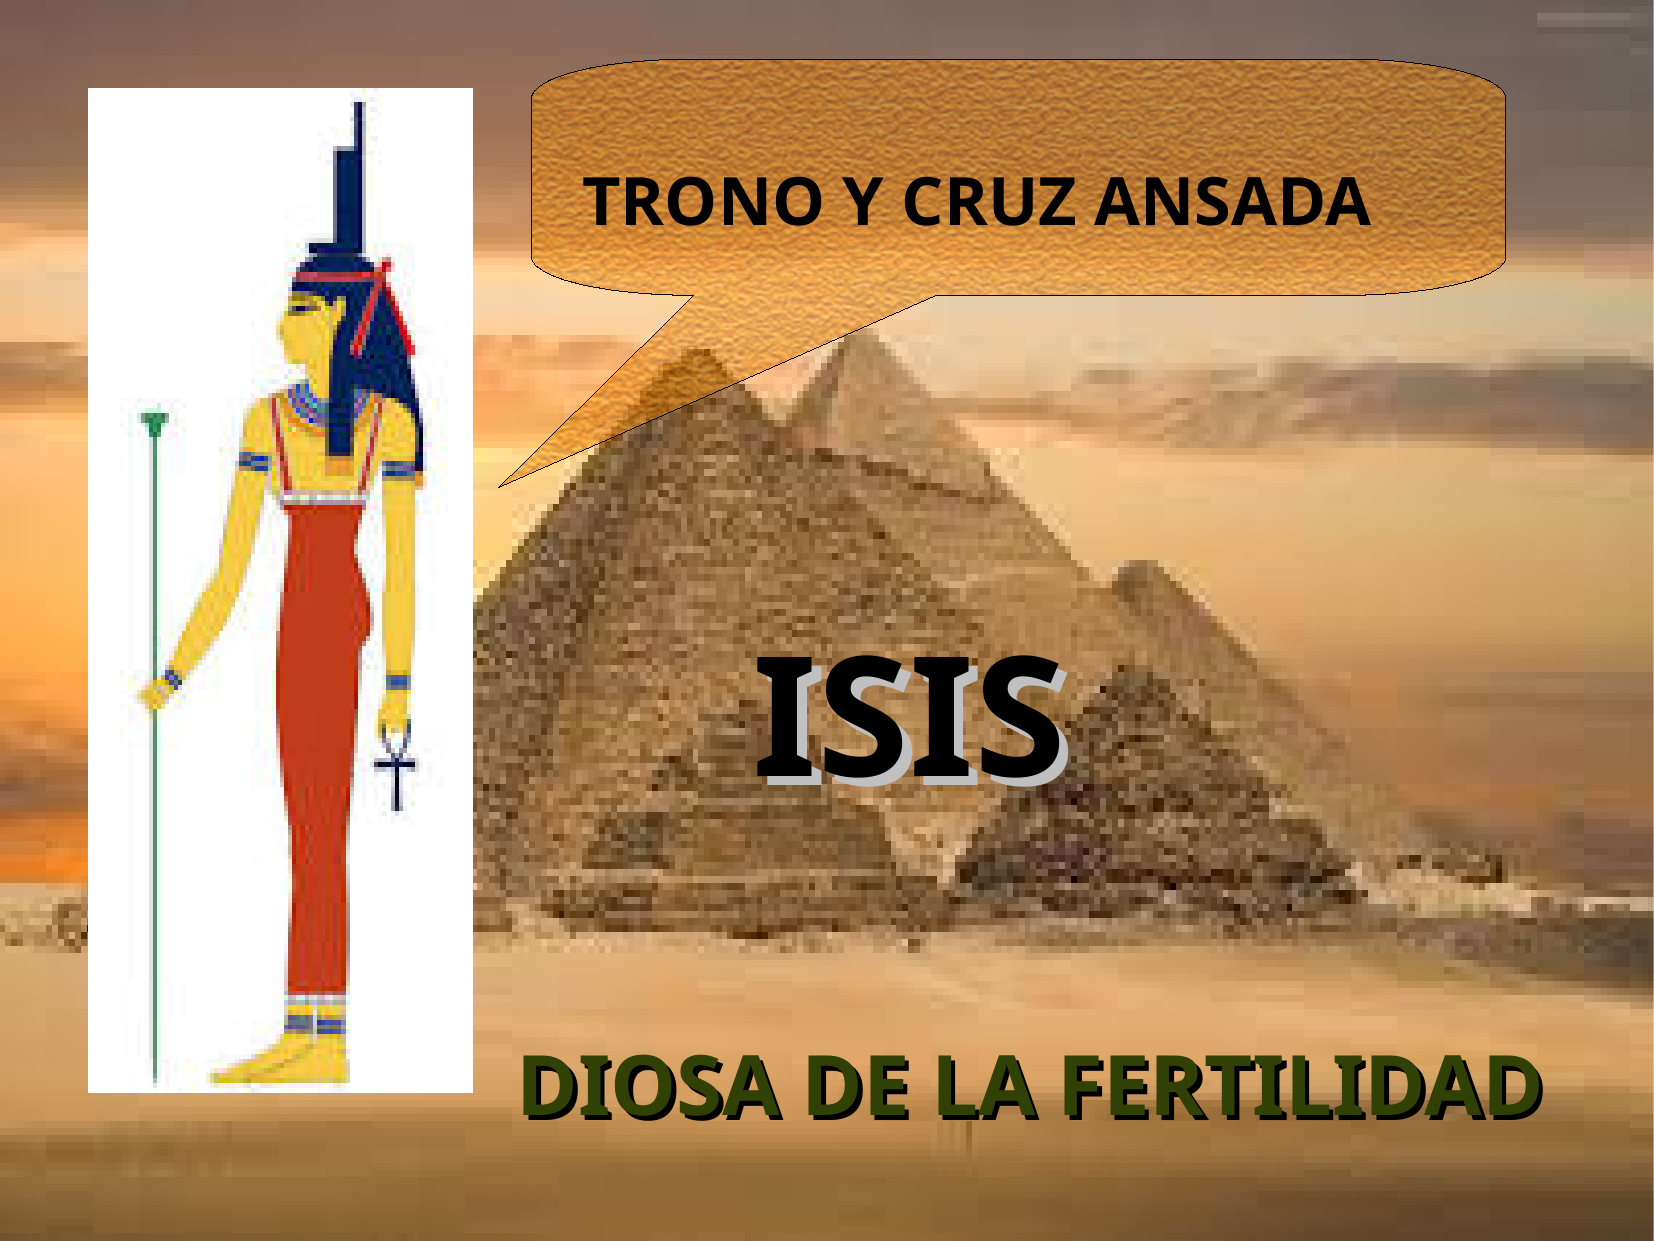

TRONO Y CRUZ ANSADA
ISIS
DIOSA DE LA FERTILIDAD